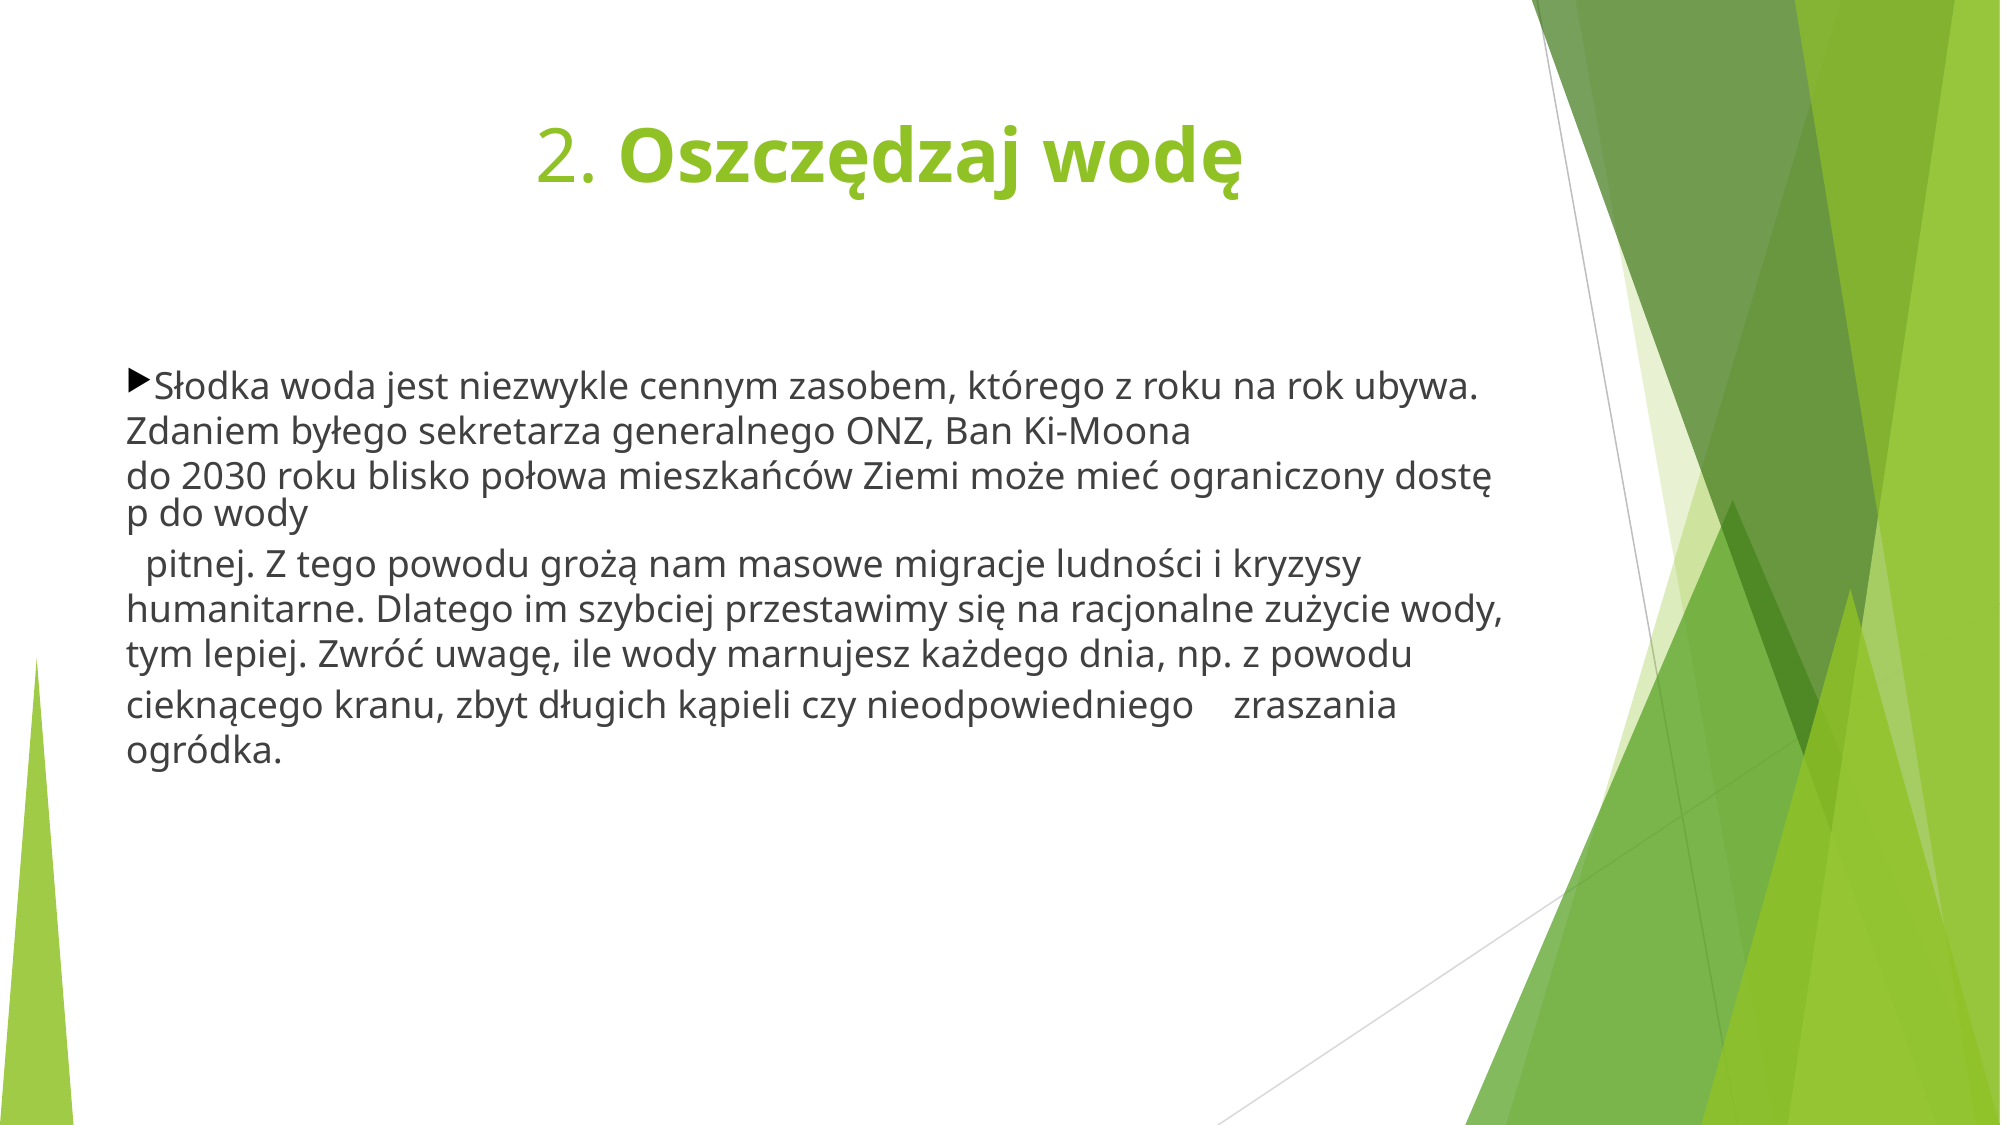

# 2. Oszczędzaj wodę
Słodka woda jest niezwykle cennym zasobem, którego z roku na rok ubywa. Zdaniem byłego sekretarza generalnego ONZ, Ban Ki-Moona do 2030 roku blisko połowa mieszkańców Ziemi może mieć ograniczony dostęp do wody  pitnej. Z tego powodu grożą nam masowe migracje ludności i kryzysy humanitarne. Dlatego im szybciej przestawimy się na racjonalne zużycie wody, tym lepiej. Zwróć uwagę, ile wody marnujesz każdego dnia, np. z powodu cieknącego kranu, zbyt długich kąpieli czy nieodpowiedniego zraszania ogródka.